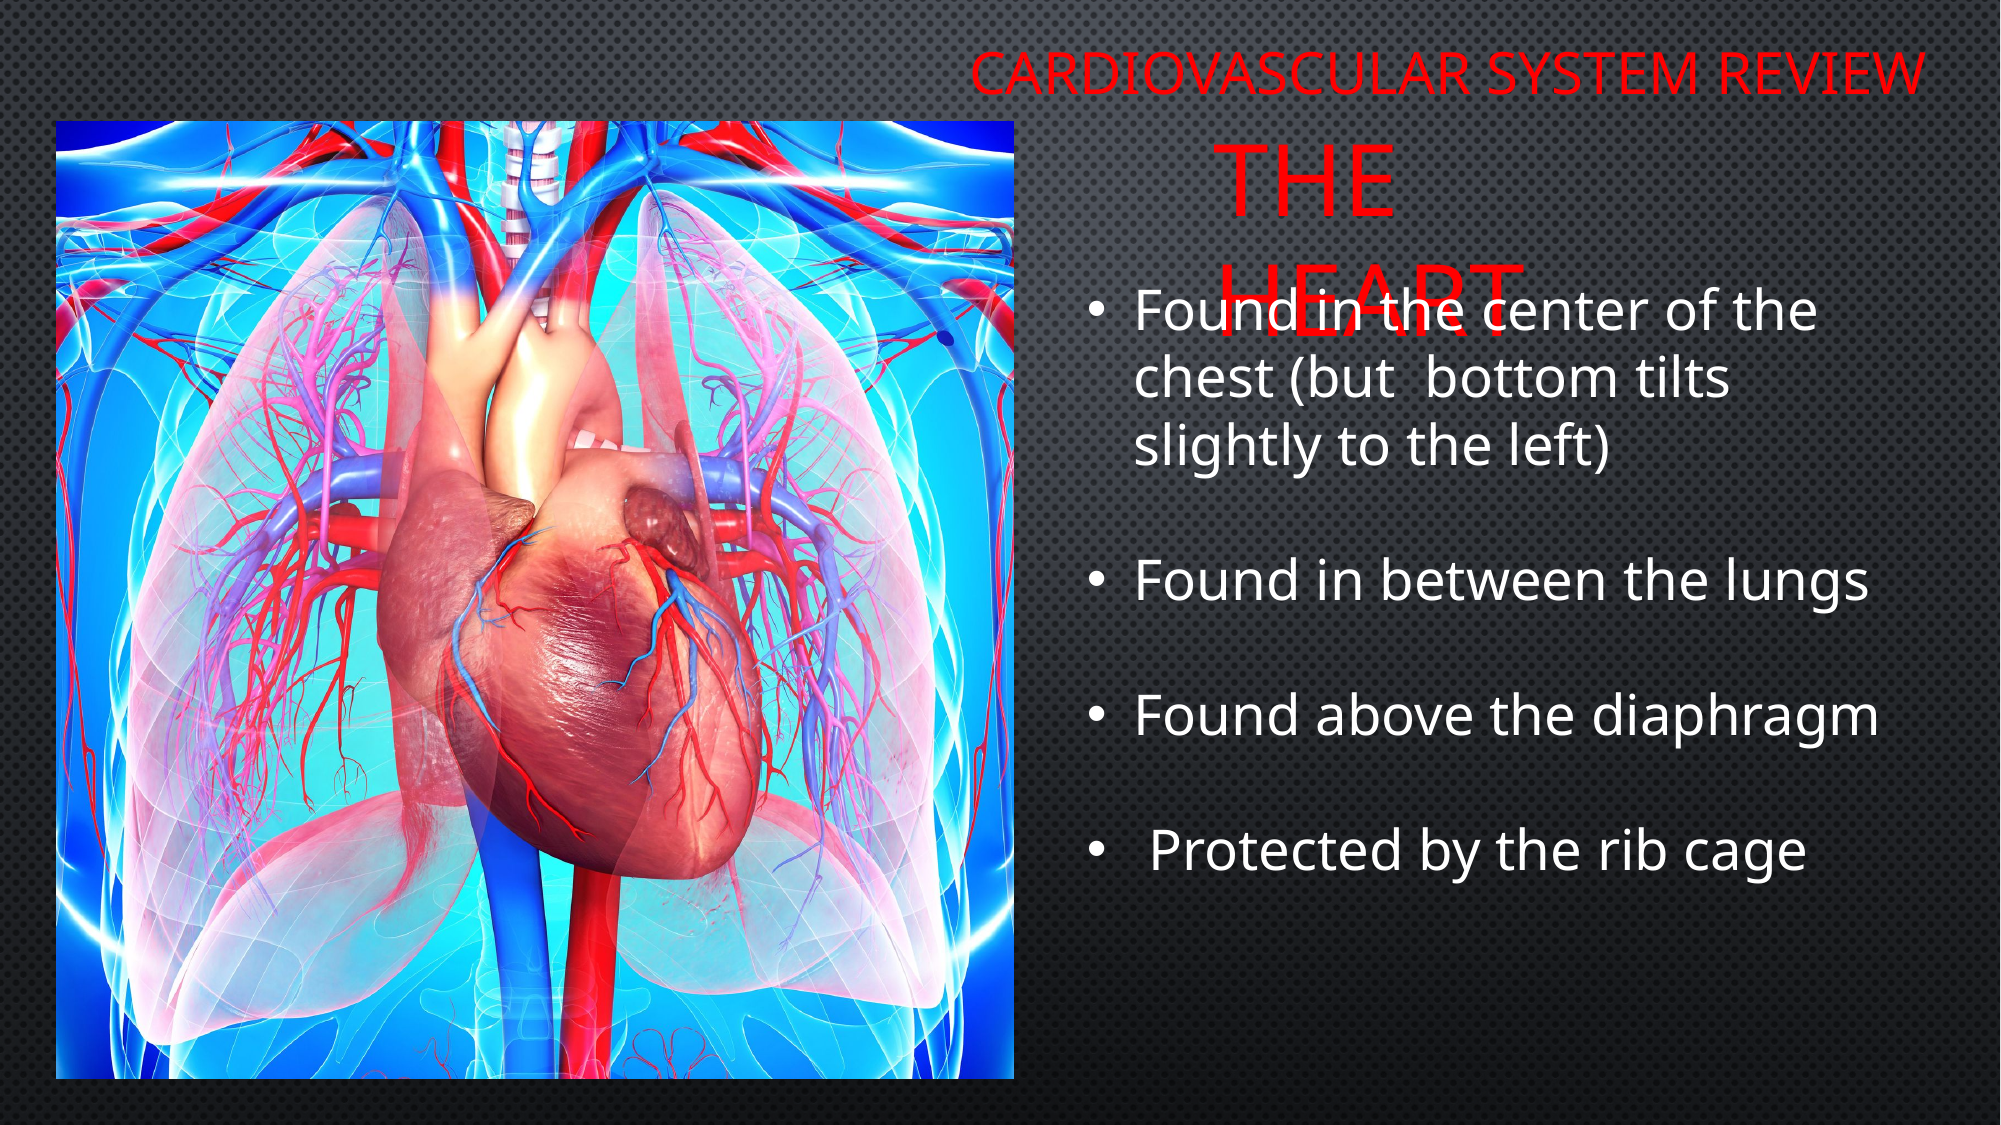

Cardiovascular system review
THE HEART
Found in the center of the chest (but bottom tilts slightly to the left)
Found in between the lungs
Found above the diaphragm
 Protected by the rib cage